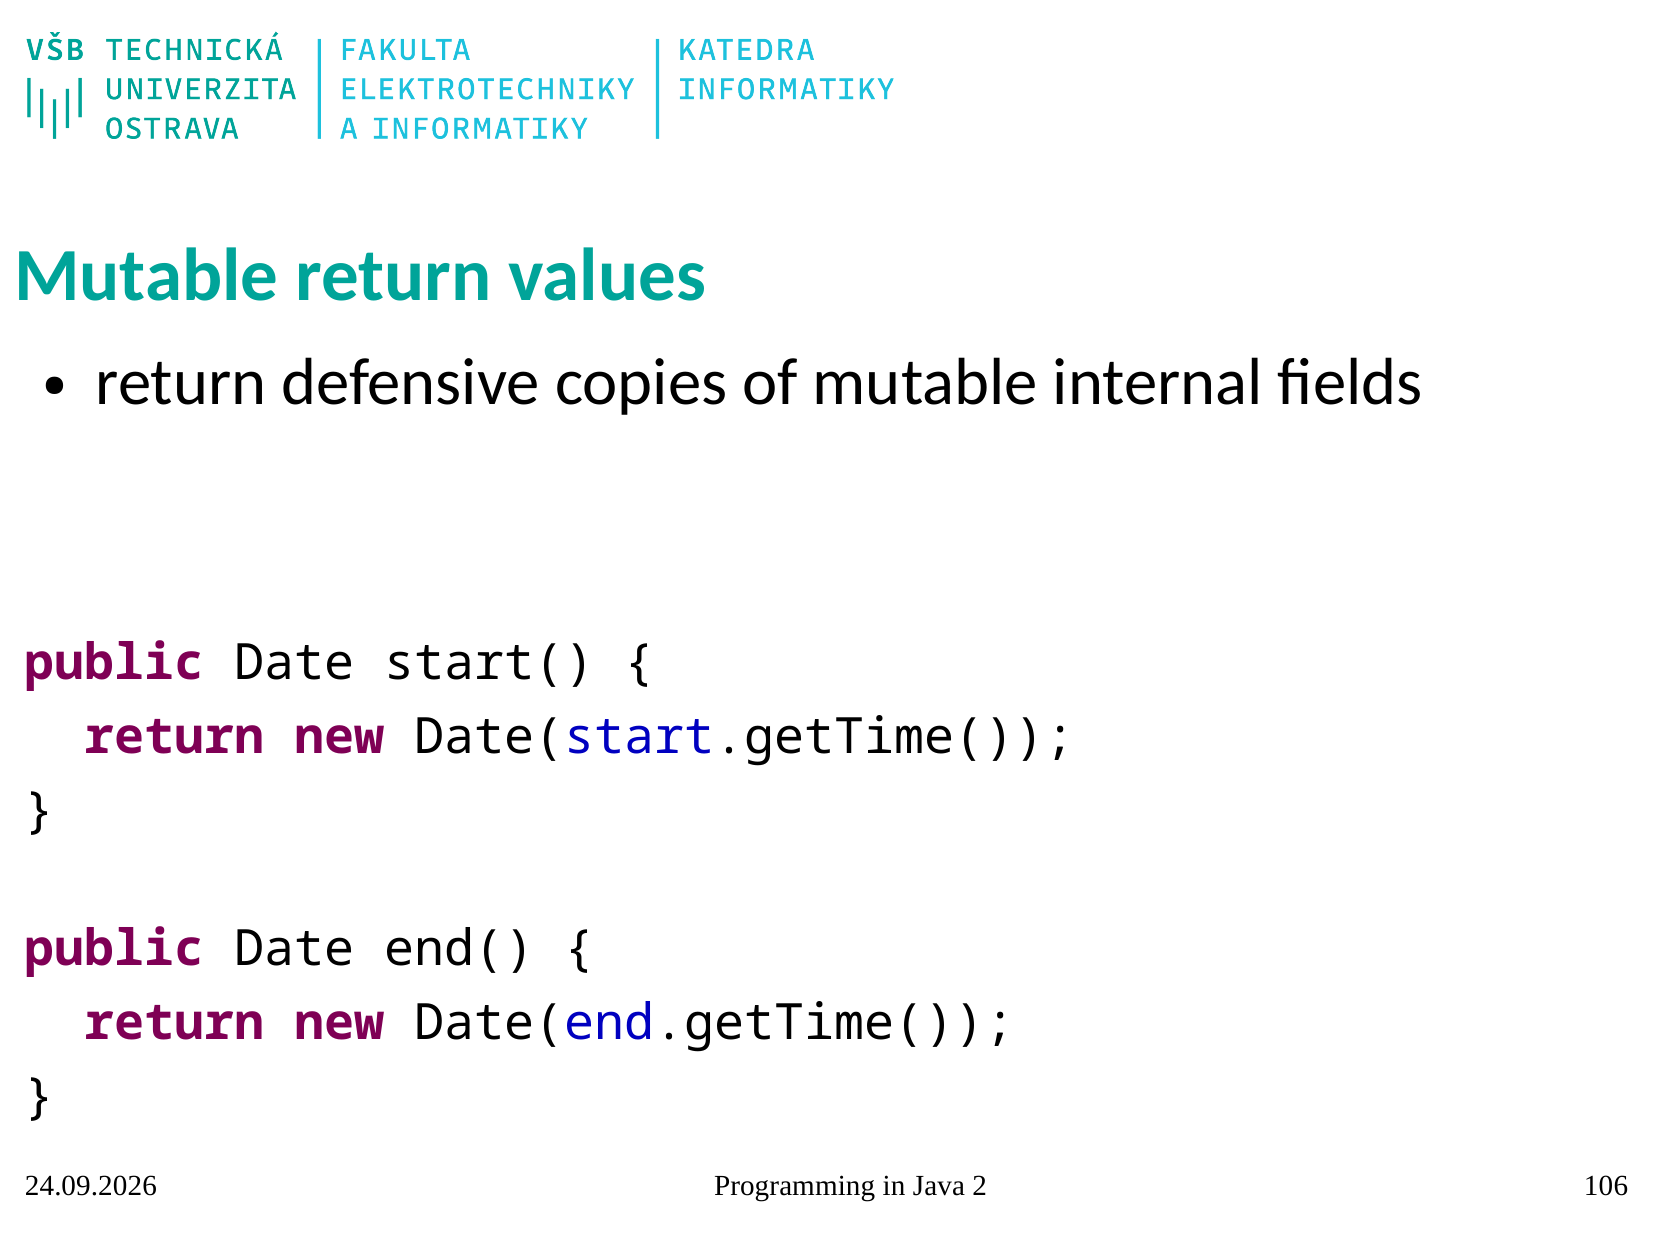

# Mutable return values
return defensive copies of mutable internal fields
public Date start() {
 return new Date(start.getTime());
}
public Date end() {
 return new Date(end.getTime());
}
Programming in Java 2
106